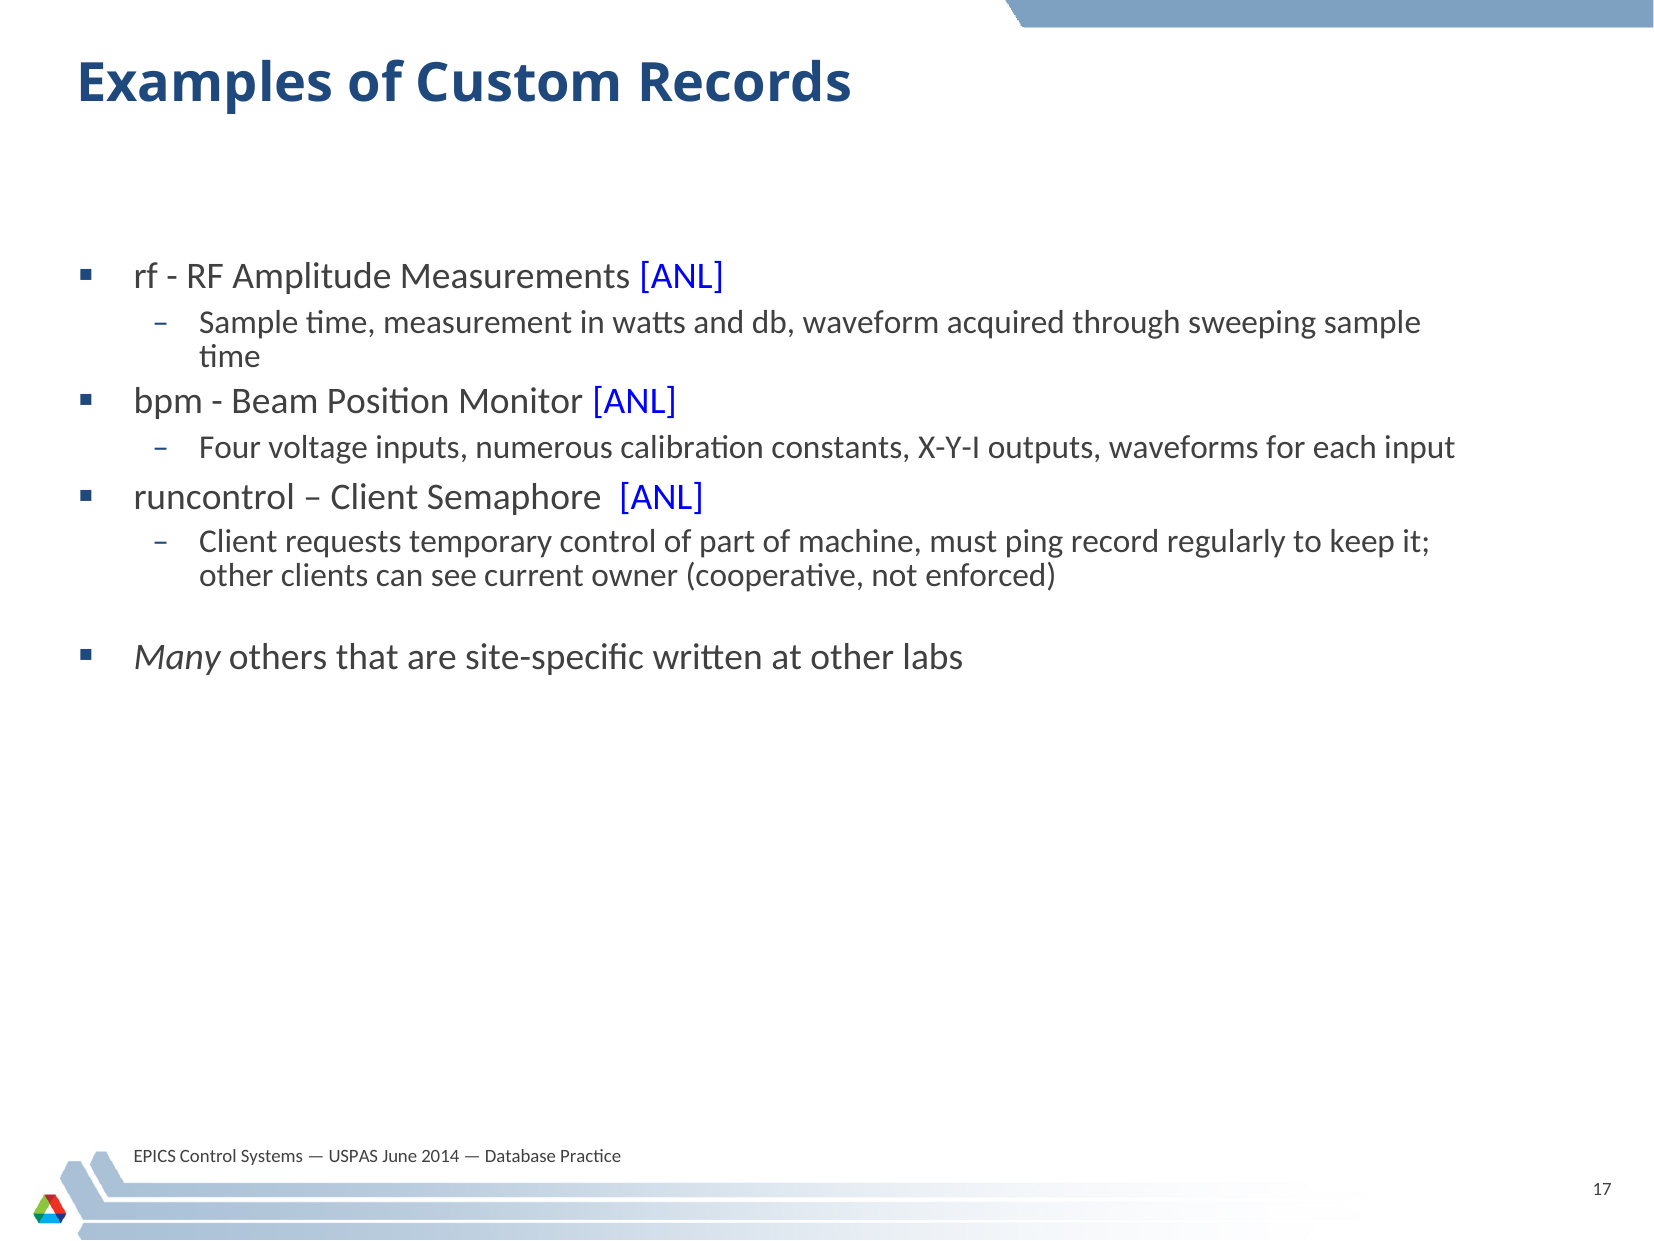

# Examples of Custom Records
rf - RF Amplitude Measurements [ANL]
Sample time, measurement in watts and db, waveform acquired through sweeping sample time
bpm - Beam Position Monitor [ANL]
Four voltage inputs, numerous calibration constants, X-Y-I outputs, waveforms for each input
runcontrol – Client Semaphore [ANL]
Client requests temporary control of part of machine, must ping record regularly to keep it; other clients can see current owner (cooperative, not enforced)
Many others that are site-specific written at other labs
EPICS Control Systems — USPAS June 2014 — Database Practice
17